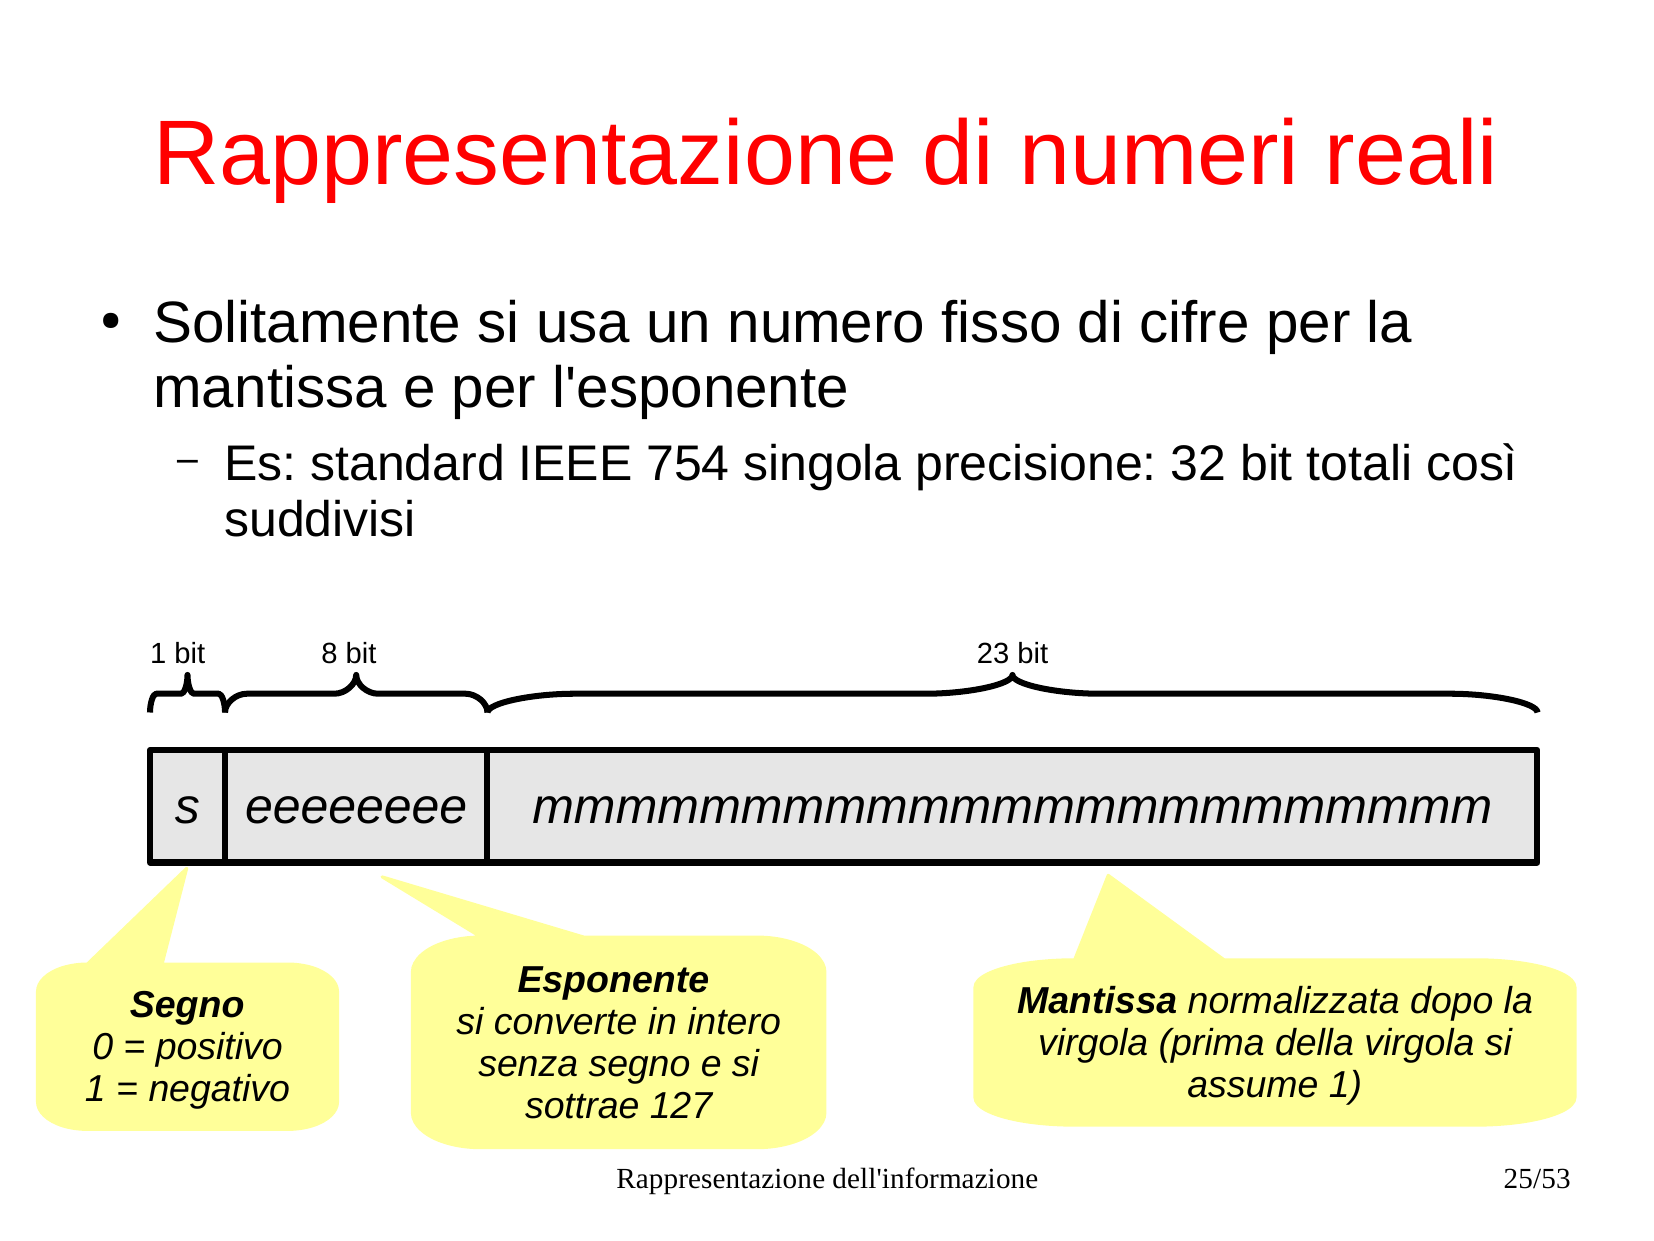

# Rappresentazione di numeri reali
Solitamente si usa un numero fisso di cifre per la mantissa e per l'esponente
Es: standard IEEE 754 singola precisione: 32 bit totali così suddivisi
1 bit
8 bit
23 bit
s
eeeeeeee
mmmmmmmmmmmmmmmmmmmmmmm
Esponente
si converte in intero senza segno e si sottrae 127
Mantissa normalizzata dopo la virgola (prima della virgola si assume 1)
Segno
0 = positivo
1 = negativo
Rappresentazione dell'informazione
25